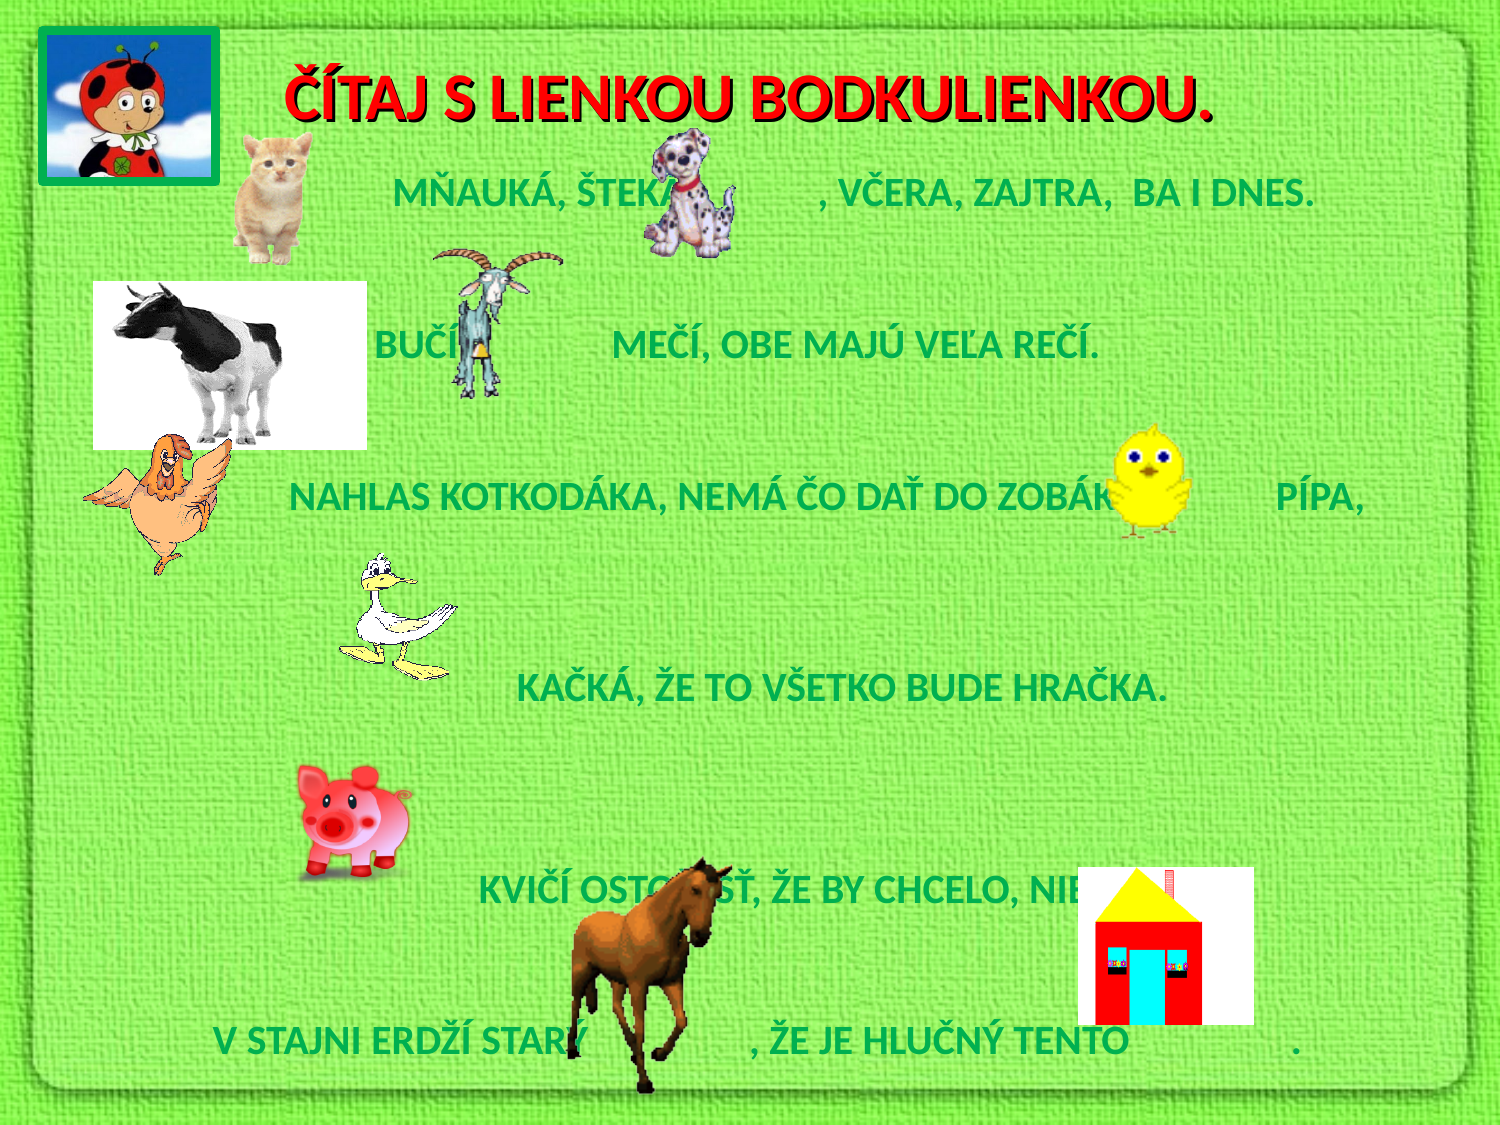

# ČÍTAJ S LIENKOU BODKULIENKOU.
 MŇAUKÁ, ŠTEKÁ , VČERA, ZAJTRA, BA I DNES.
 BUČÍ, MEČÍ, OBE MAJÚ VEĽA REČÍ.
 NAHLAS KOTKODÁKA, NEMÁ ČO DAŤ DO ZOBÁKA. PÍPA,
 KAČKÁ, ŽE TO VŠETKO BUDE HRAČKA.
 KVIČÍ OSTOŠESŤ, ŽE BY CHCELO, NIEČO JESŤ.
 V STAJNI ERDŽÍ STARÝ , ŽE JE HLUČNÝ TENTO .